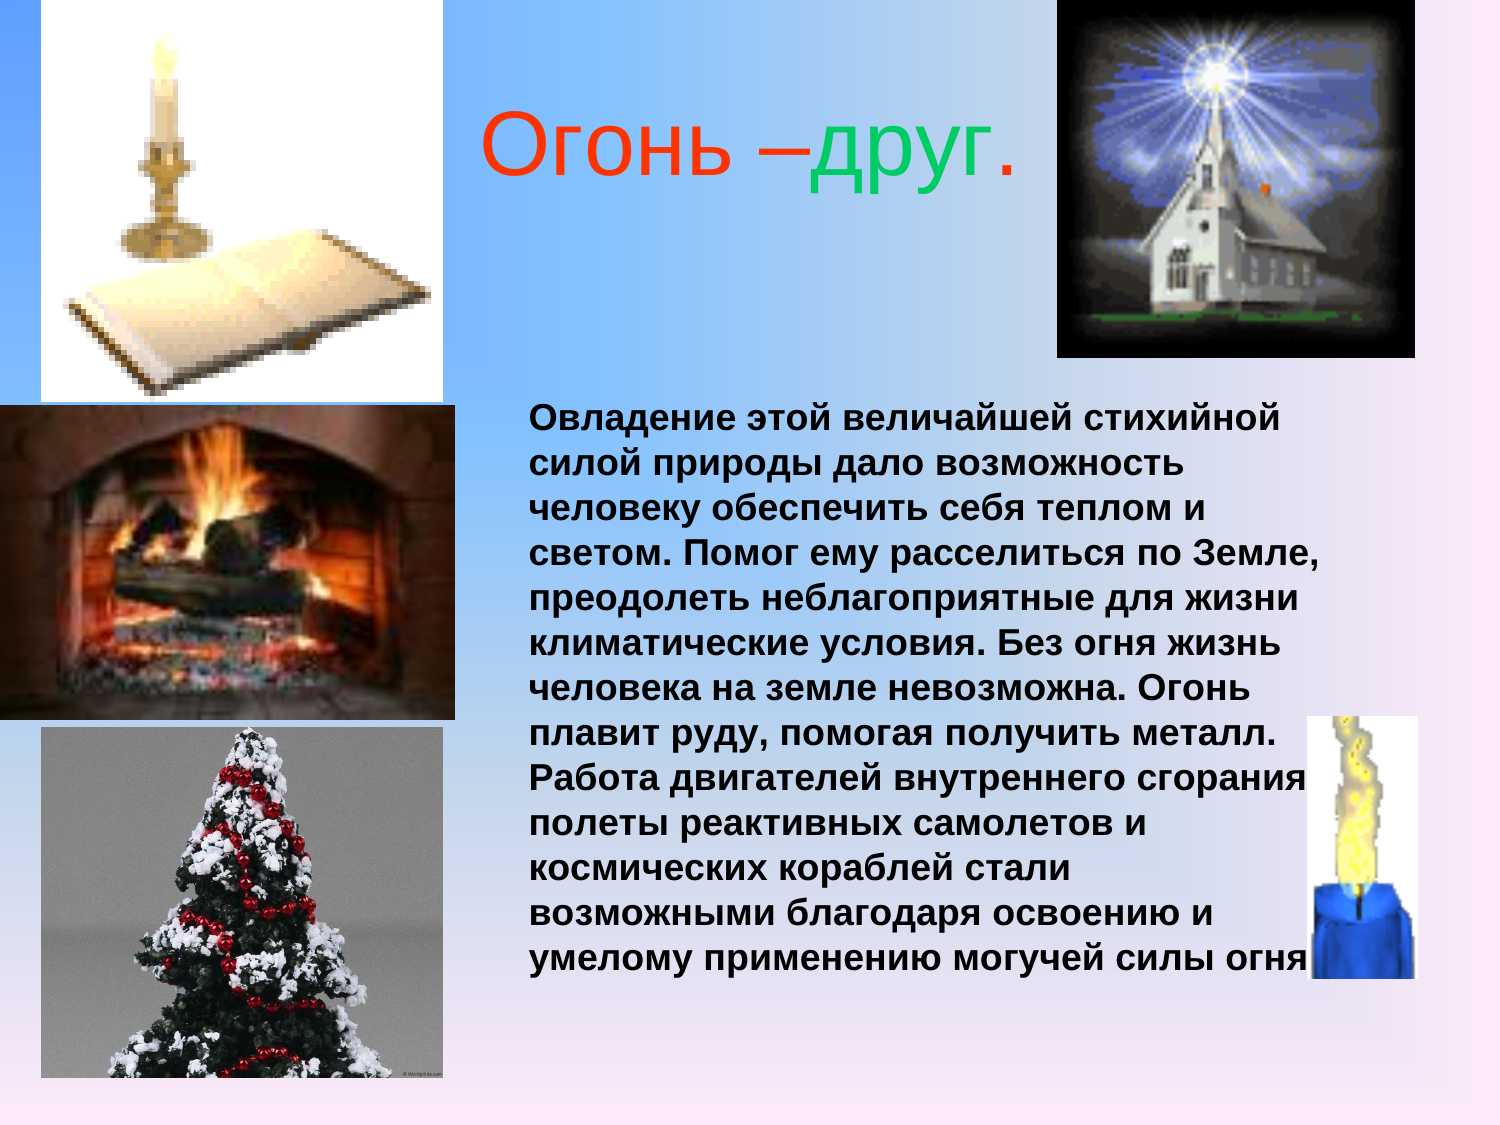

# Огонь –друг.
Овладение этой величайшей стихийной силой природы дало возможность человеку обеспечить себя теплом и светом. Помог ему расселиться по Земле, преодолеть неблагоприятные для жизни климатические условия. Без огня жизнь человека на земле невозможна. Огонь плавит руду, помогая получить металл. Работа двигателей внутреннего сгорания, полеты реактивных самолетов и космических кораблей стали возможными благодаря освоению и умелому применению могучей силы огня.